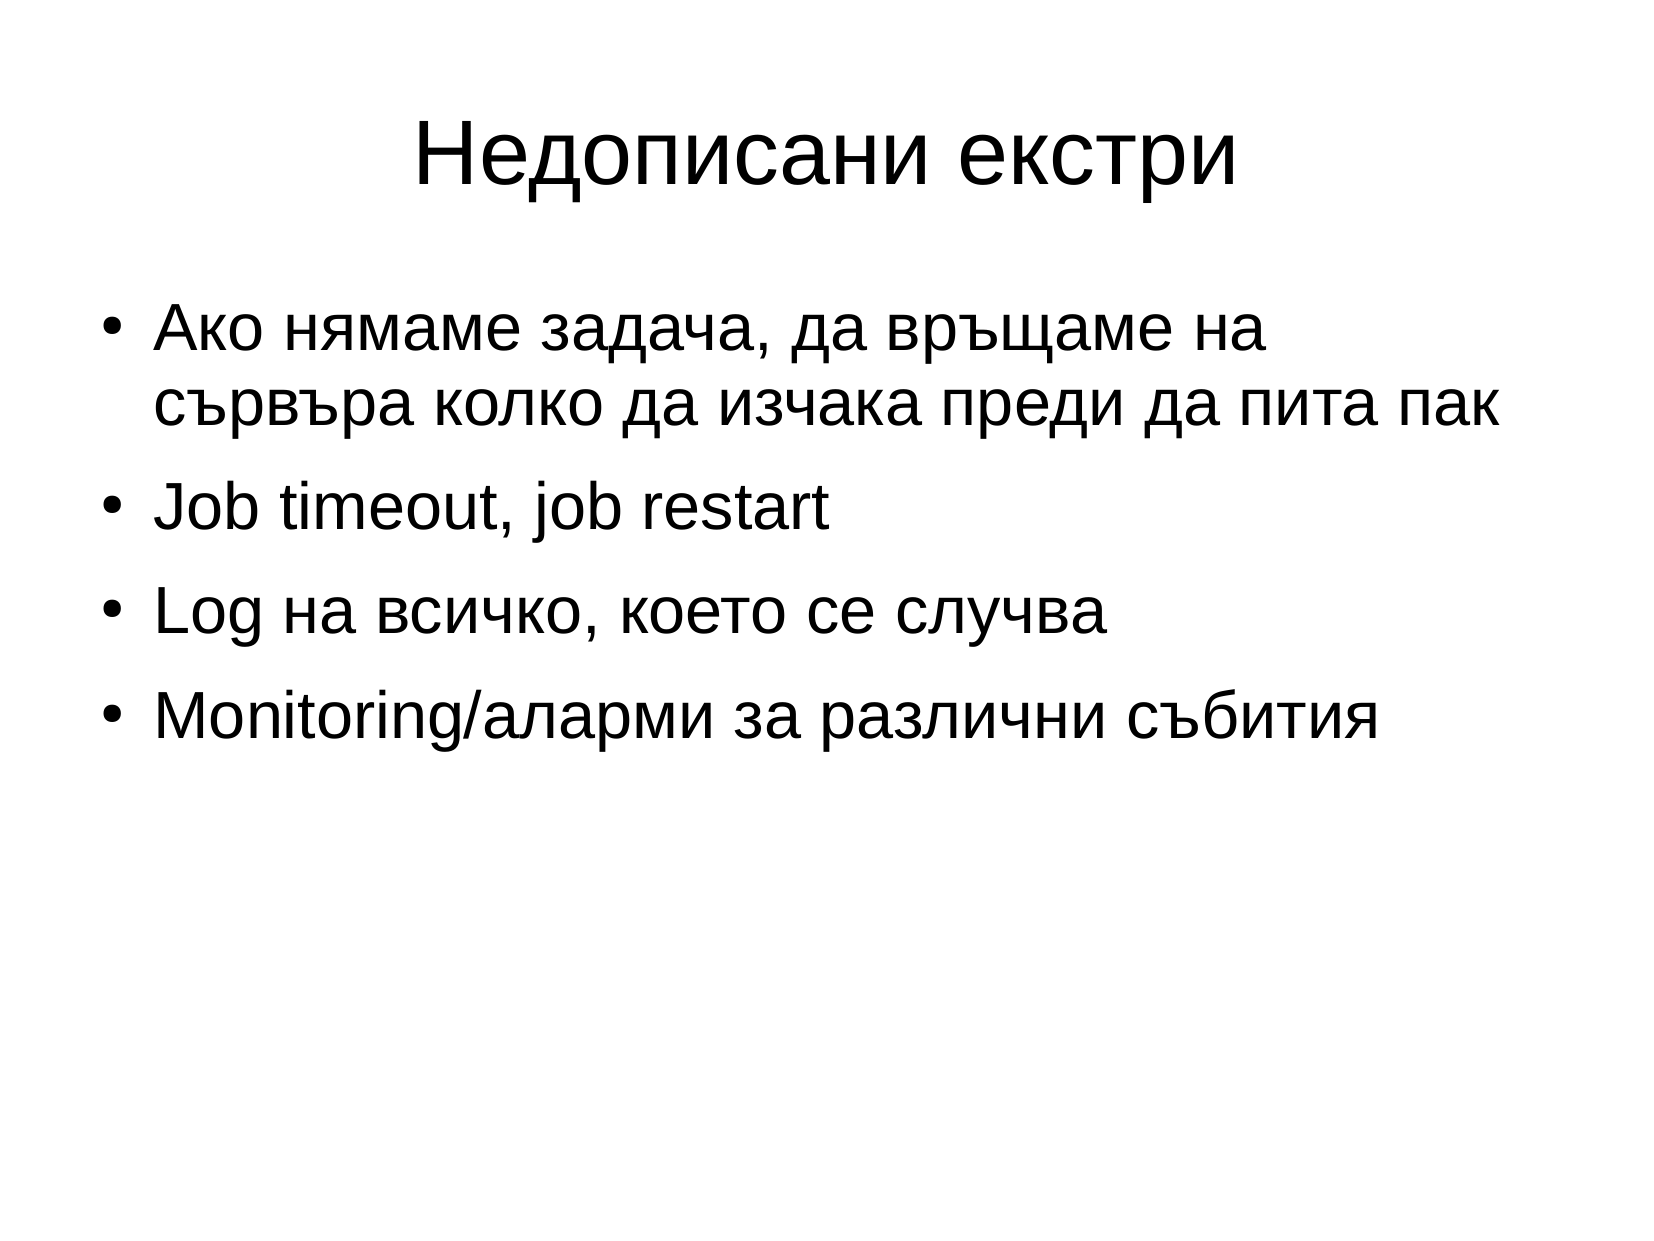

# Недописани екстри
Ако нямаме задача, да връщаме на сървъра колко да изчака преди да пита пак
Job timeout, job restart
Log на всичко, което се случва
Monitoring/аларми за различни събития